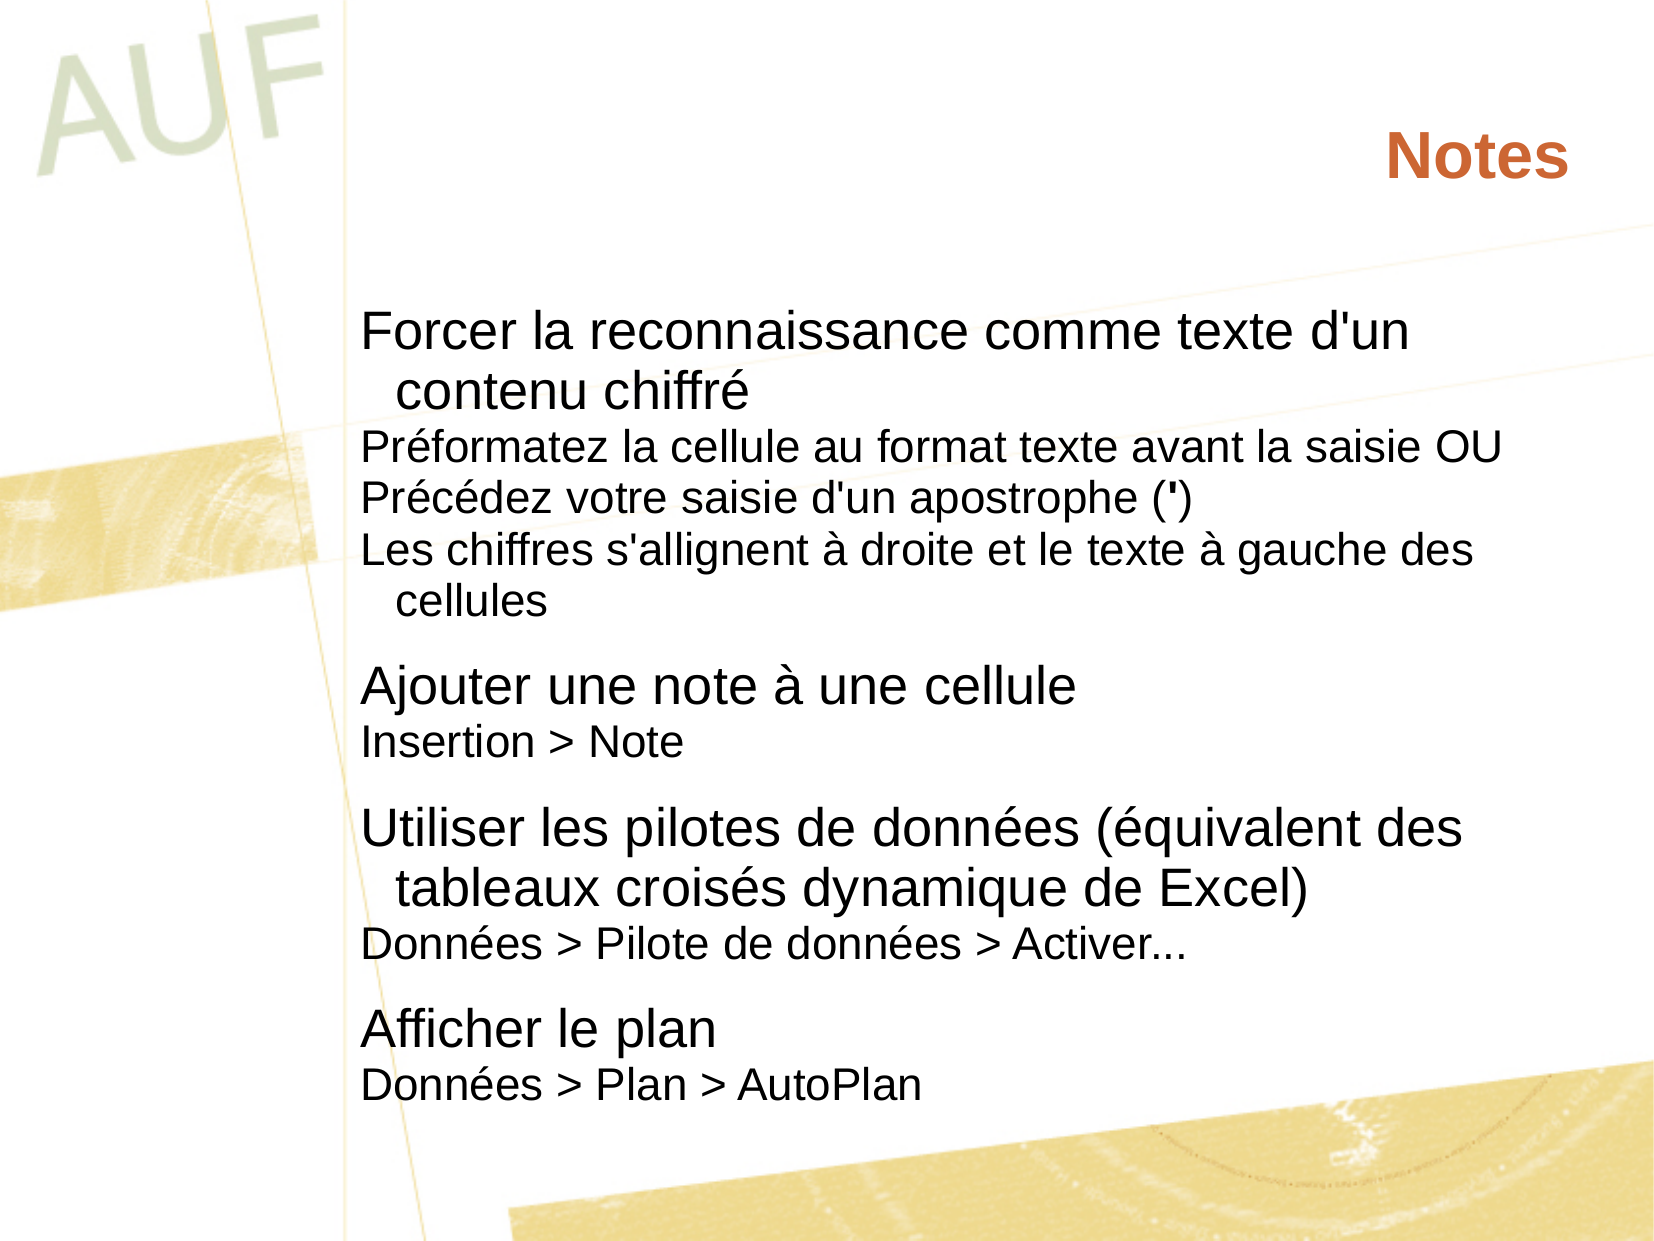

# Notes
Forcer la reconnaissance comme texte d'un contenu chiffré
Préformatez la cellule au format texte avant la saisie OU
Précédez votre saisie d'un apostrophe (')
Les chiffres s'allignent à droite et le texte à gauche des cellules
Ajouter une note à une cellule
Insertion > Note
Utiliser les pilotes de données (équivalent des tableaux croisés dynamique de Excel)
Données > Pilote de données > Activer...
Afficher le plan
Données > Plan > AutoPlan